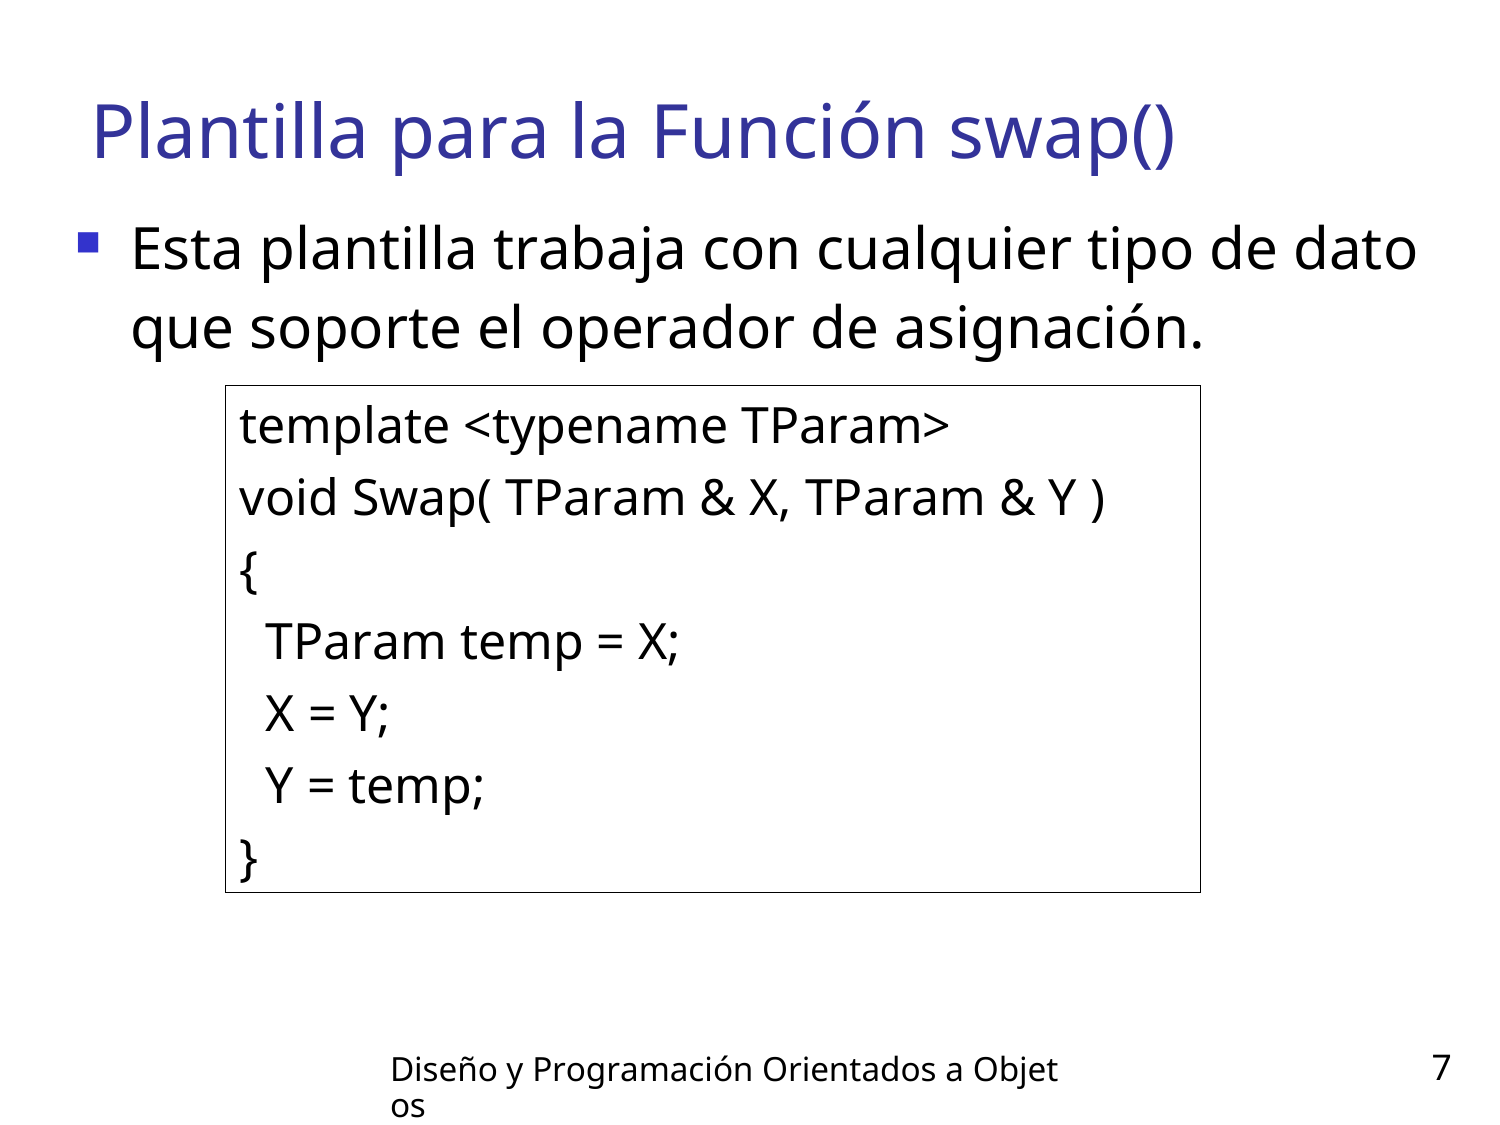

# Plantilla para la Función swap()‏
Esta plantilla trabaja con cualquier tipo de dato que soporte el operador de asignación.
template <typename TParam>
void Swap( TParam & X, TParam & Y )
{
 TParam temp = X;
 X = Y;
 Y = temp;
}
Diseño y Programación Orientados a Objetos
7